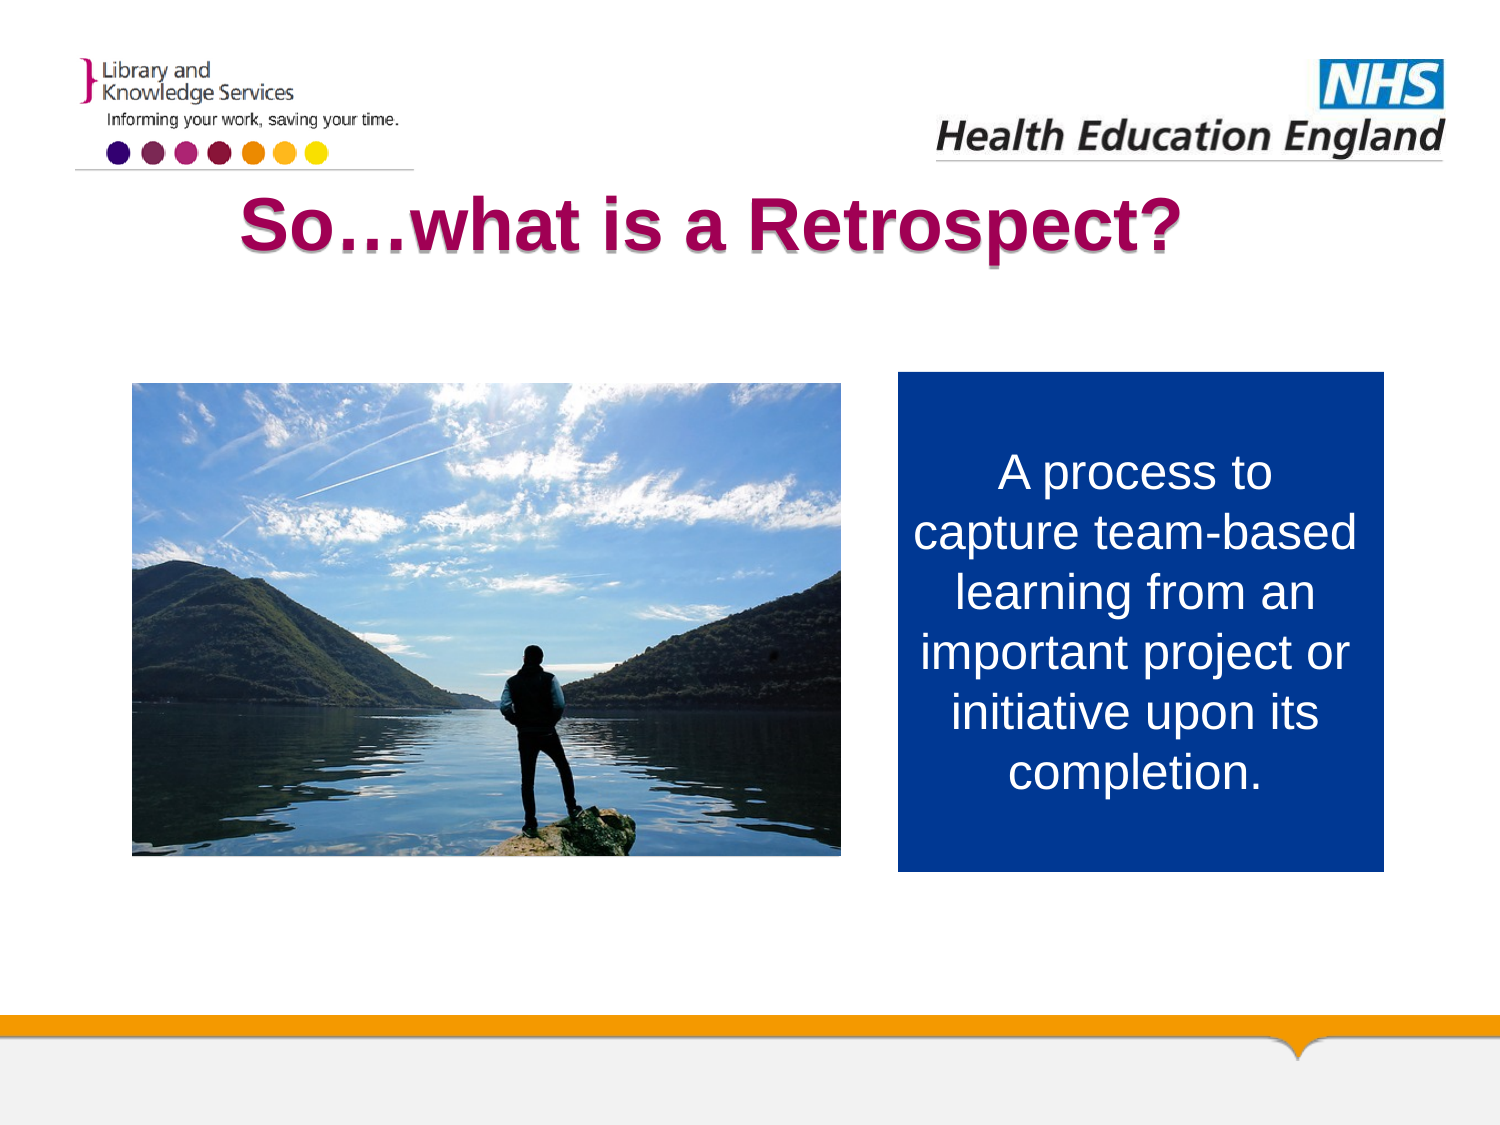

# So…what is a Retrospect?
A process to capture team-based learning from an important project or initiative upon its completion.